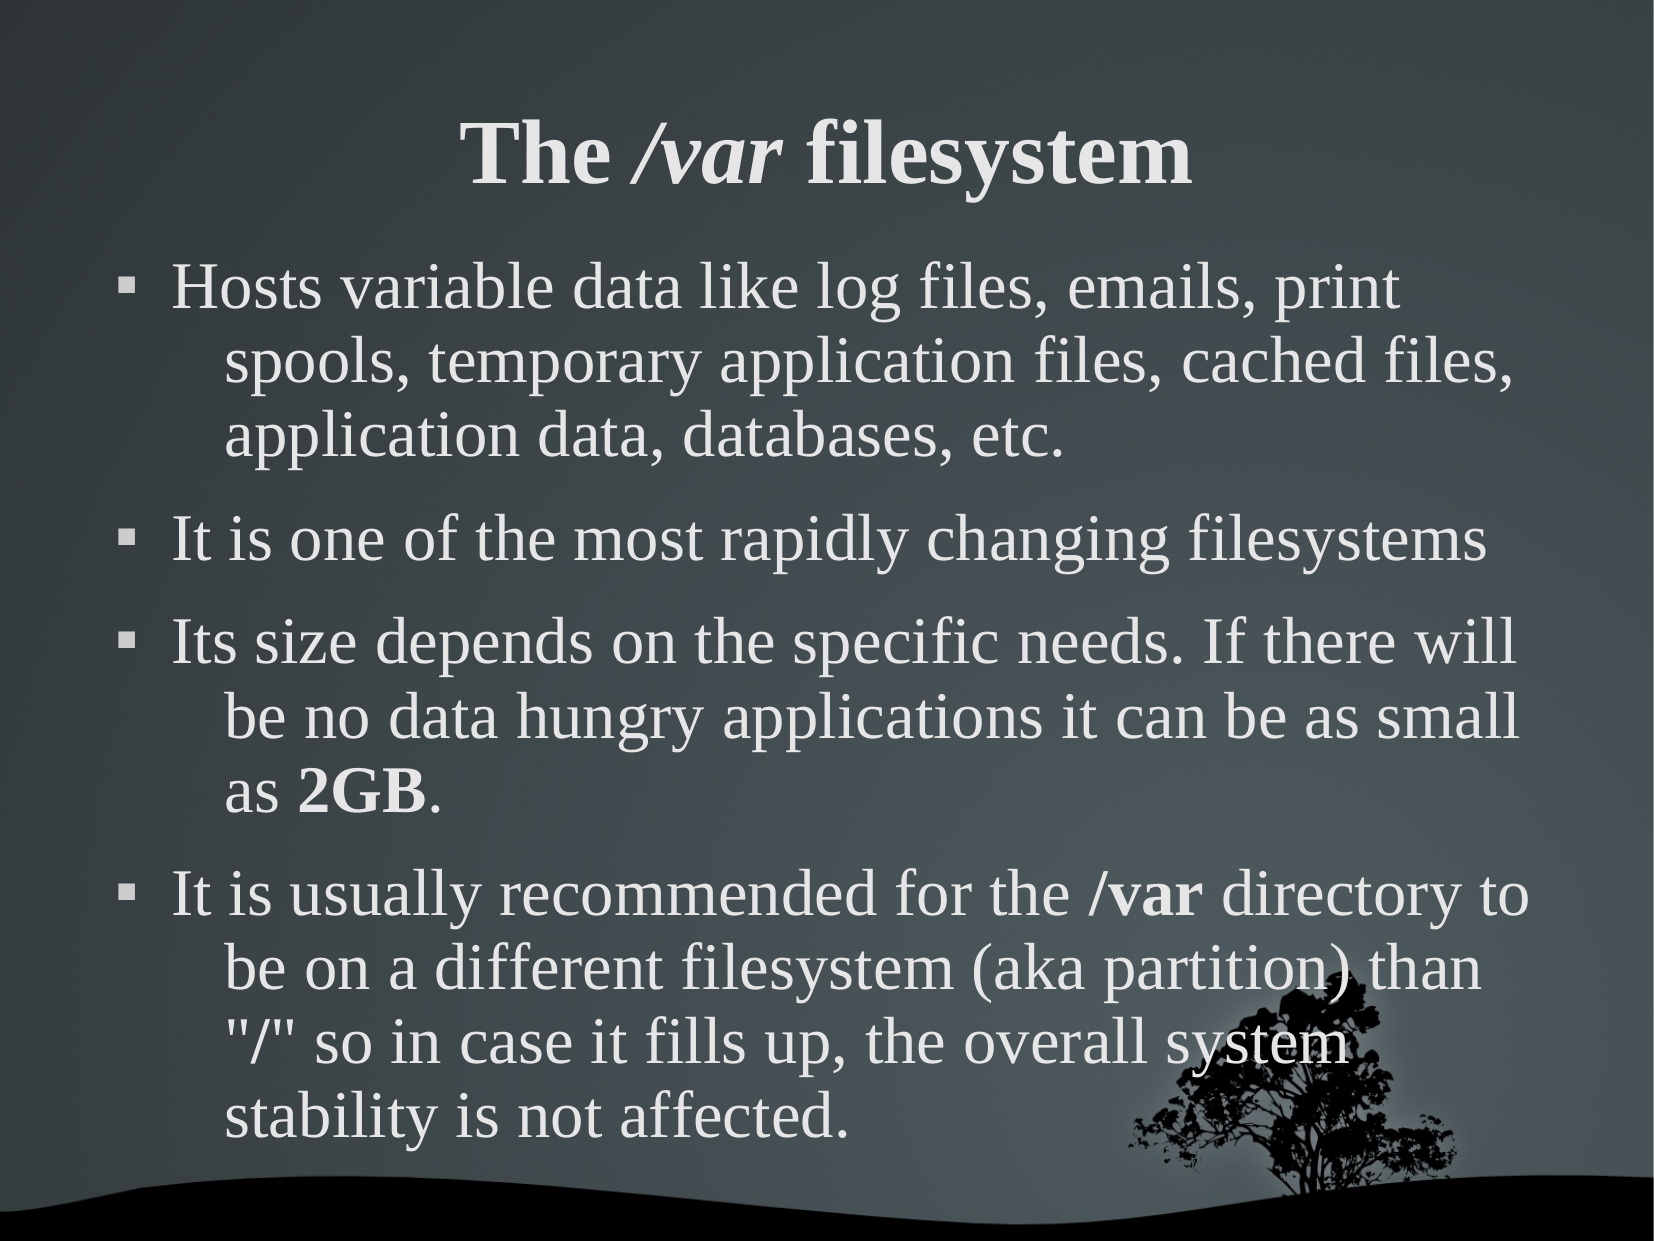

The /var filesystem
# Hosts variable data like log files, emails, print spools, temporary application files, cached files, application data, databases, etc.
It is one of the most rapidly changing filesystems
Its size depends on the specific needs. If there will be no data hungry applications it can be as small as 2GB.
It is usually recommended for the /var directory to be on a different filesystem (aka partition) than "/" so in case it fills up, the overall system stability is not affected.